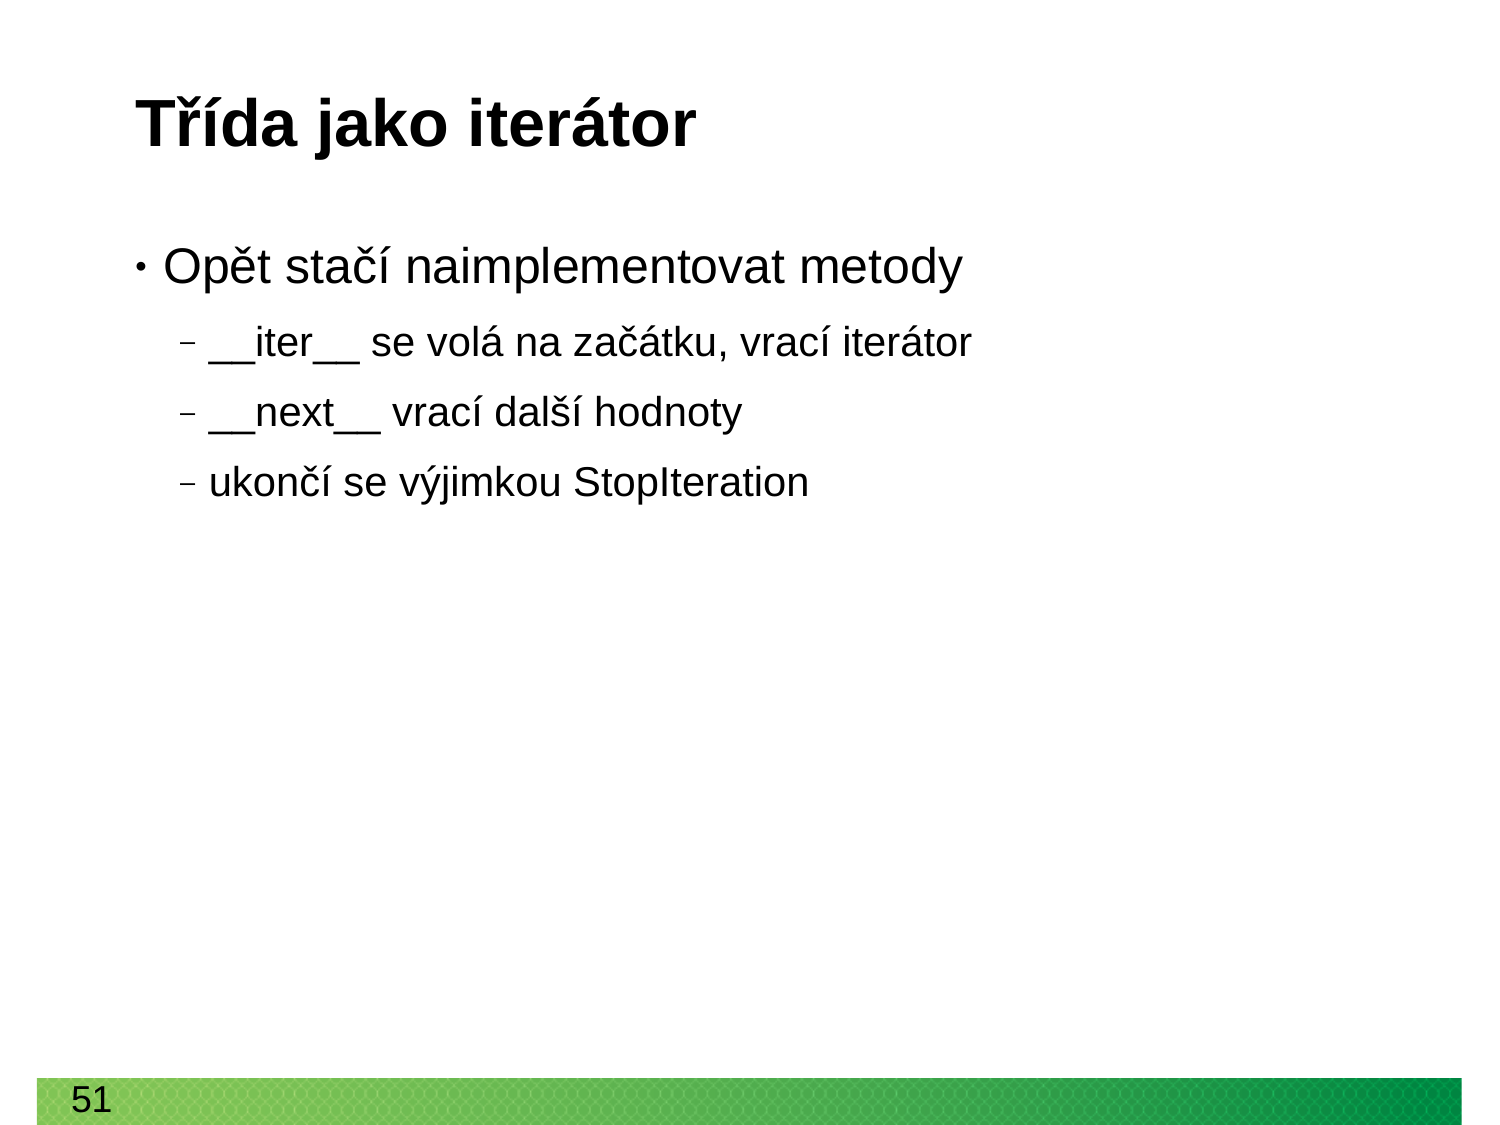

# Třída jako iterátor
Opět stačí naimplementovat metody
__iter__ se volá na začátku, vrací iterátor
__next__ vrací další hodnoty
ukončí se výjimkou StopIteration